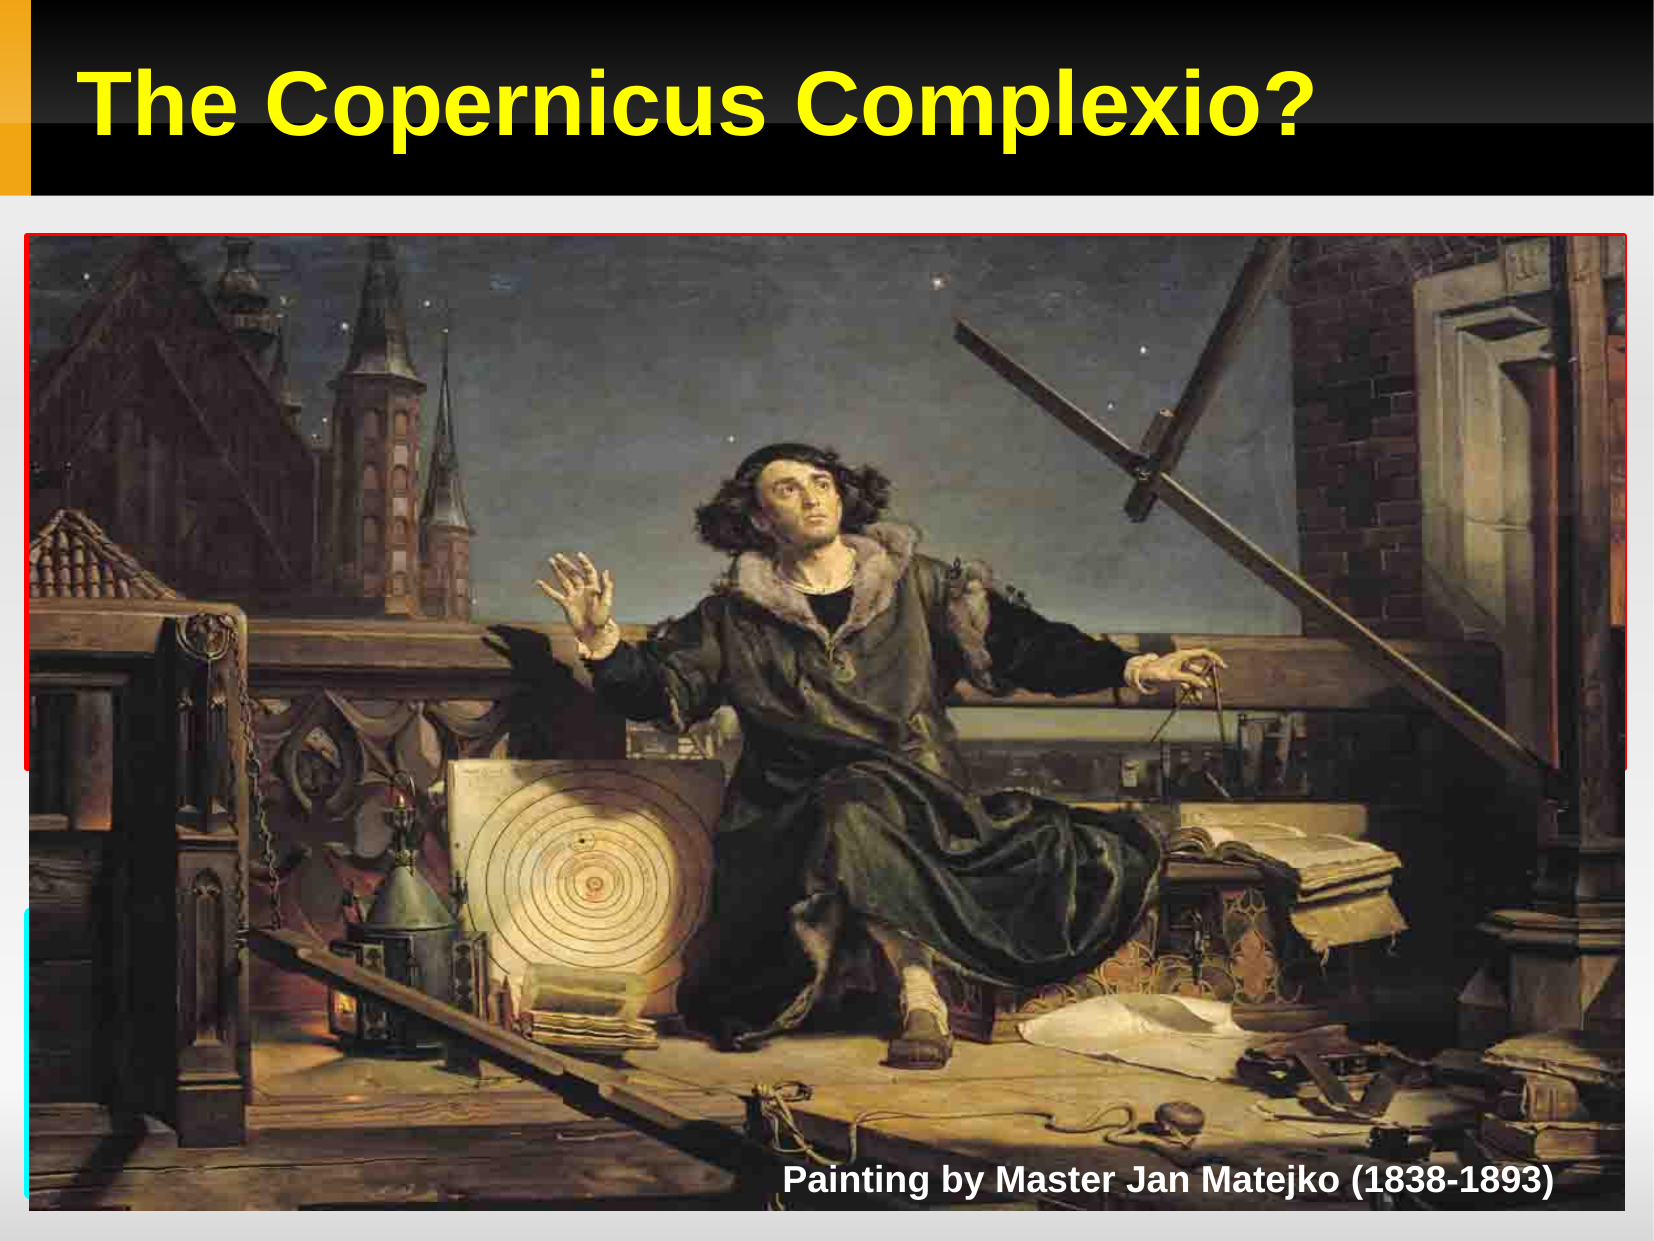

# The Copernicus Complexio?
Why the name?
Is the MW a very unusual galaxy within the LCDM picture? Are we really need to “break” (weaken) our Copernican Principle to accept current cosmological paradigm?
The Copernican Principle:
“WE ARE NOT PRIVILEDGED OBSERVERS OF THE UNIVERSE”
Painting by Master Jan Matejko (1838-1893)